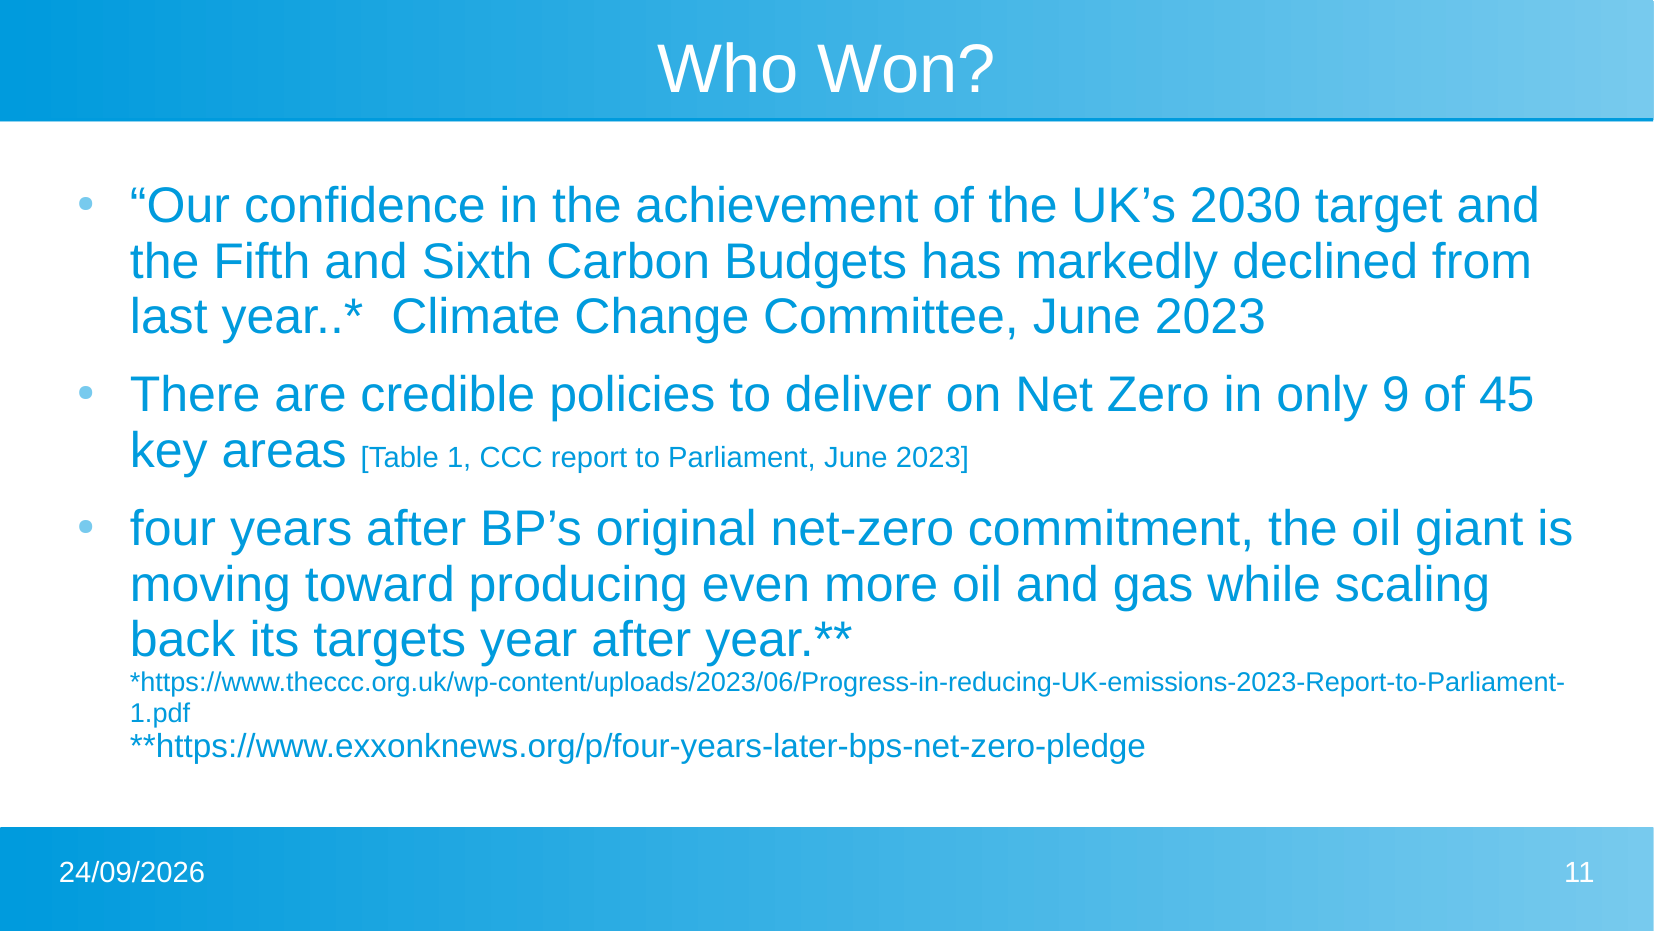

# Who Won?
“Our confidence in the achievement of the UK’s 2030 target and the Fifth and Sixth Carbon Budgets has markedly declined from last year..* Climate Change Committee, June 2023
There are credible policies to deliver on Net Zero in only 9 of 45 key areas [Table 1, CCC report to Parliament, June 2023]
four years after BP’s original net-zero commitment, the oil giant is moving toward producing even more oil and gas while scaling back its targets year after year.**
*https://www.theccc.org.uk/wp-content/uploads/2023/06/Progress-in-reducing-UK-emissions-2023-Report-to-Parliament-1.pdf
**https://www.exxonknews.org/p/four-years-later-bps-net-zero-pledge
11